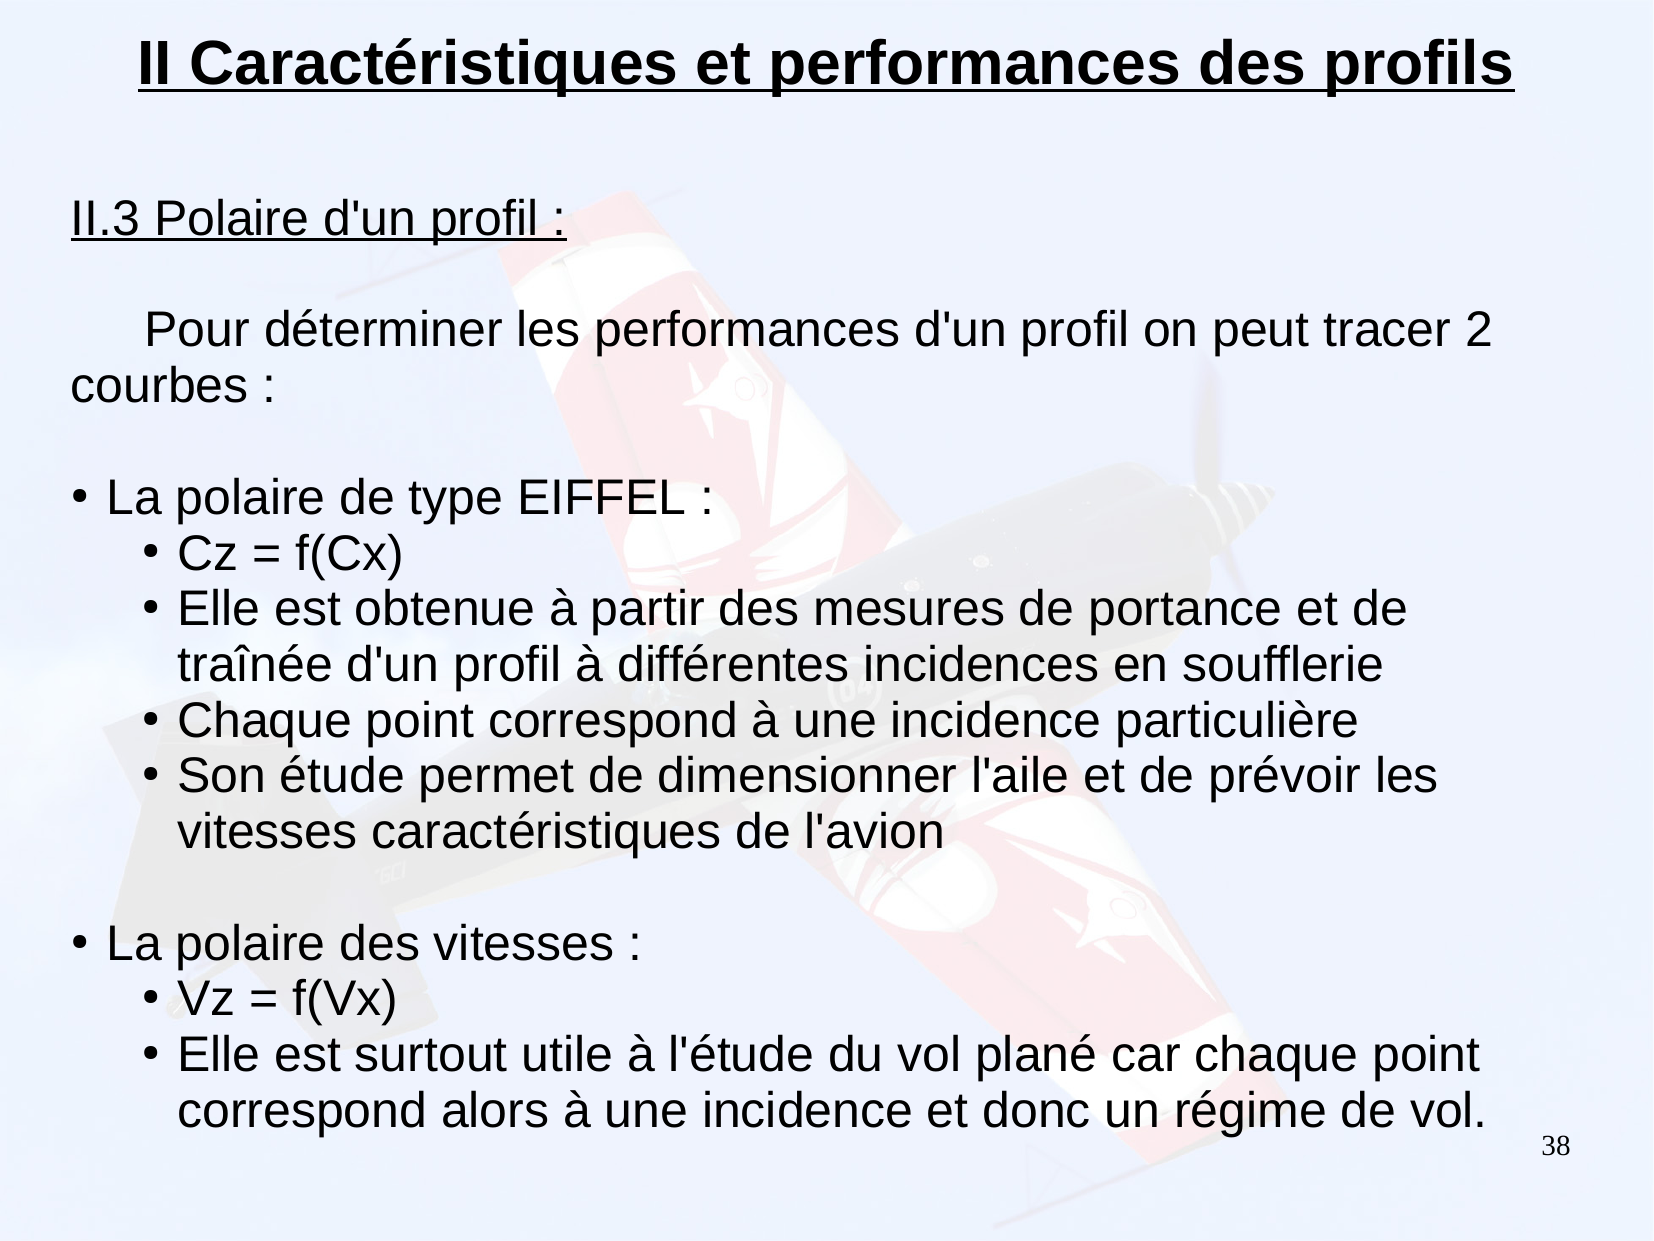

# II Caractéristiques et performances des profils
II.3 Polaire d'un profil :
	Pour déterminer les performances d'un profil on peut tracer 2 courbes :
La polaire de type EIFFEL :
Cz = f(Cx)
Elle est obtenue à partir des mesures de portance et de traînée d'un profil à différentes incidences en soufflerie
Chaque point correspond à une incidence particulière
Son étude permet de dimensionner l'aile et de prévoir les vitesses caractéristiques de l'avion
La polaire des vitesses :
Vz = f(Vx)
Elle est surtout utile à l'étude du vol plané car chaque point correspond alors à une incidence et donc un régime de vol.
38